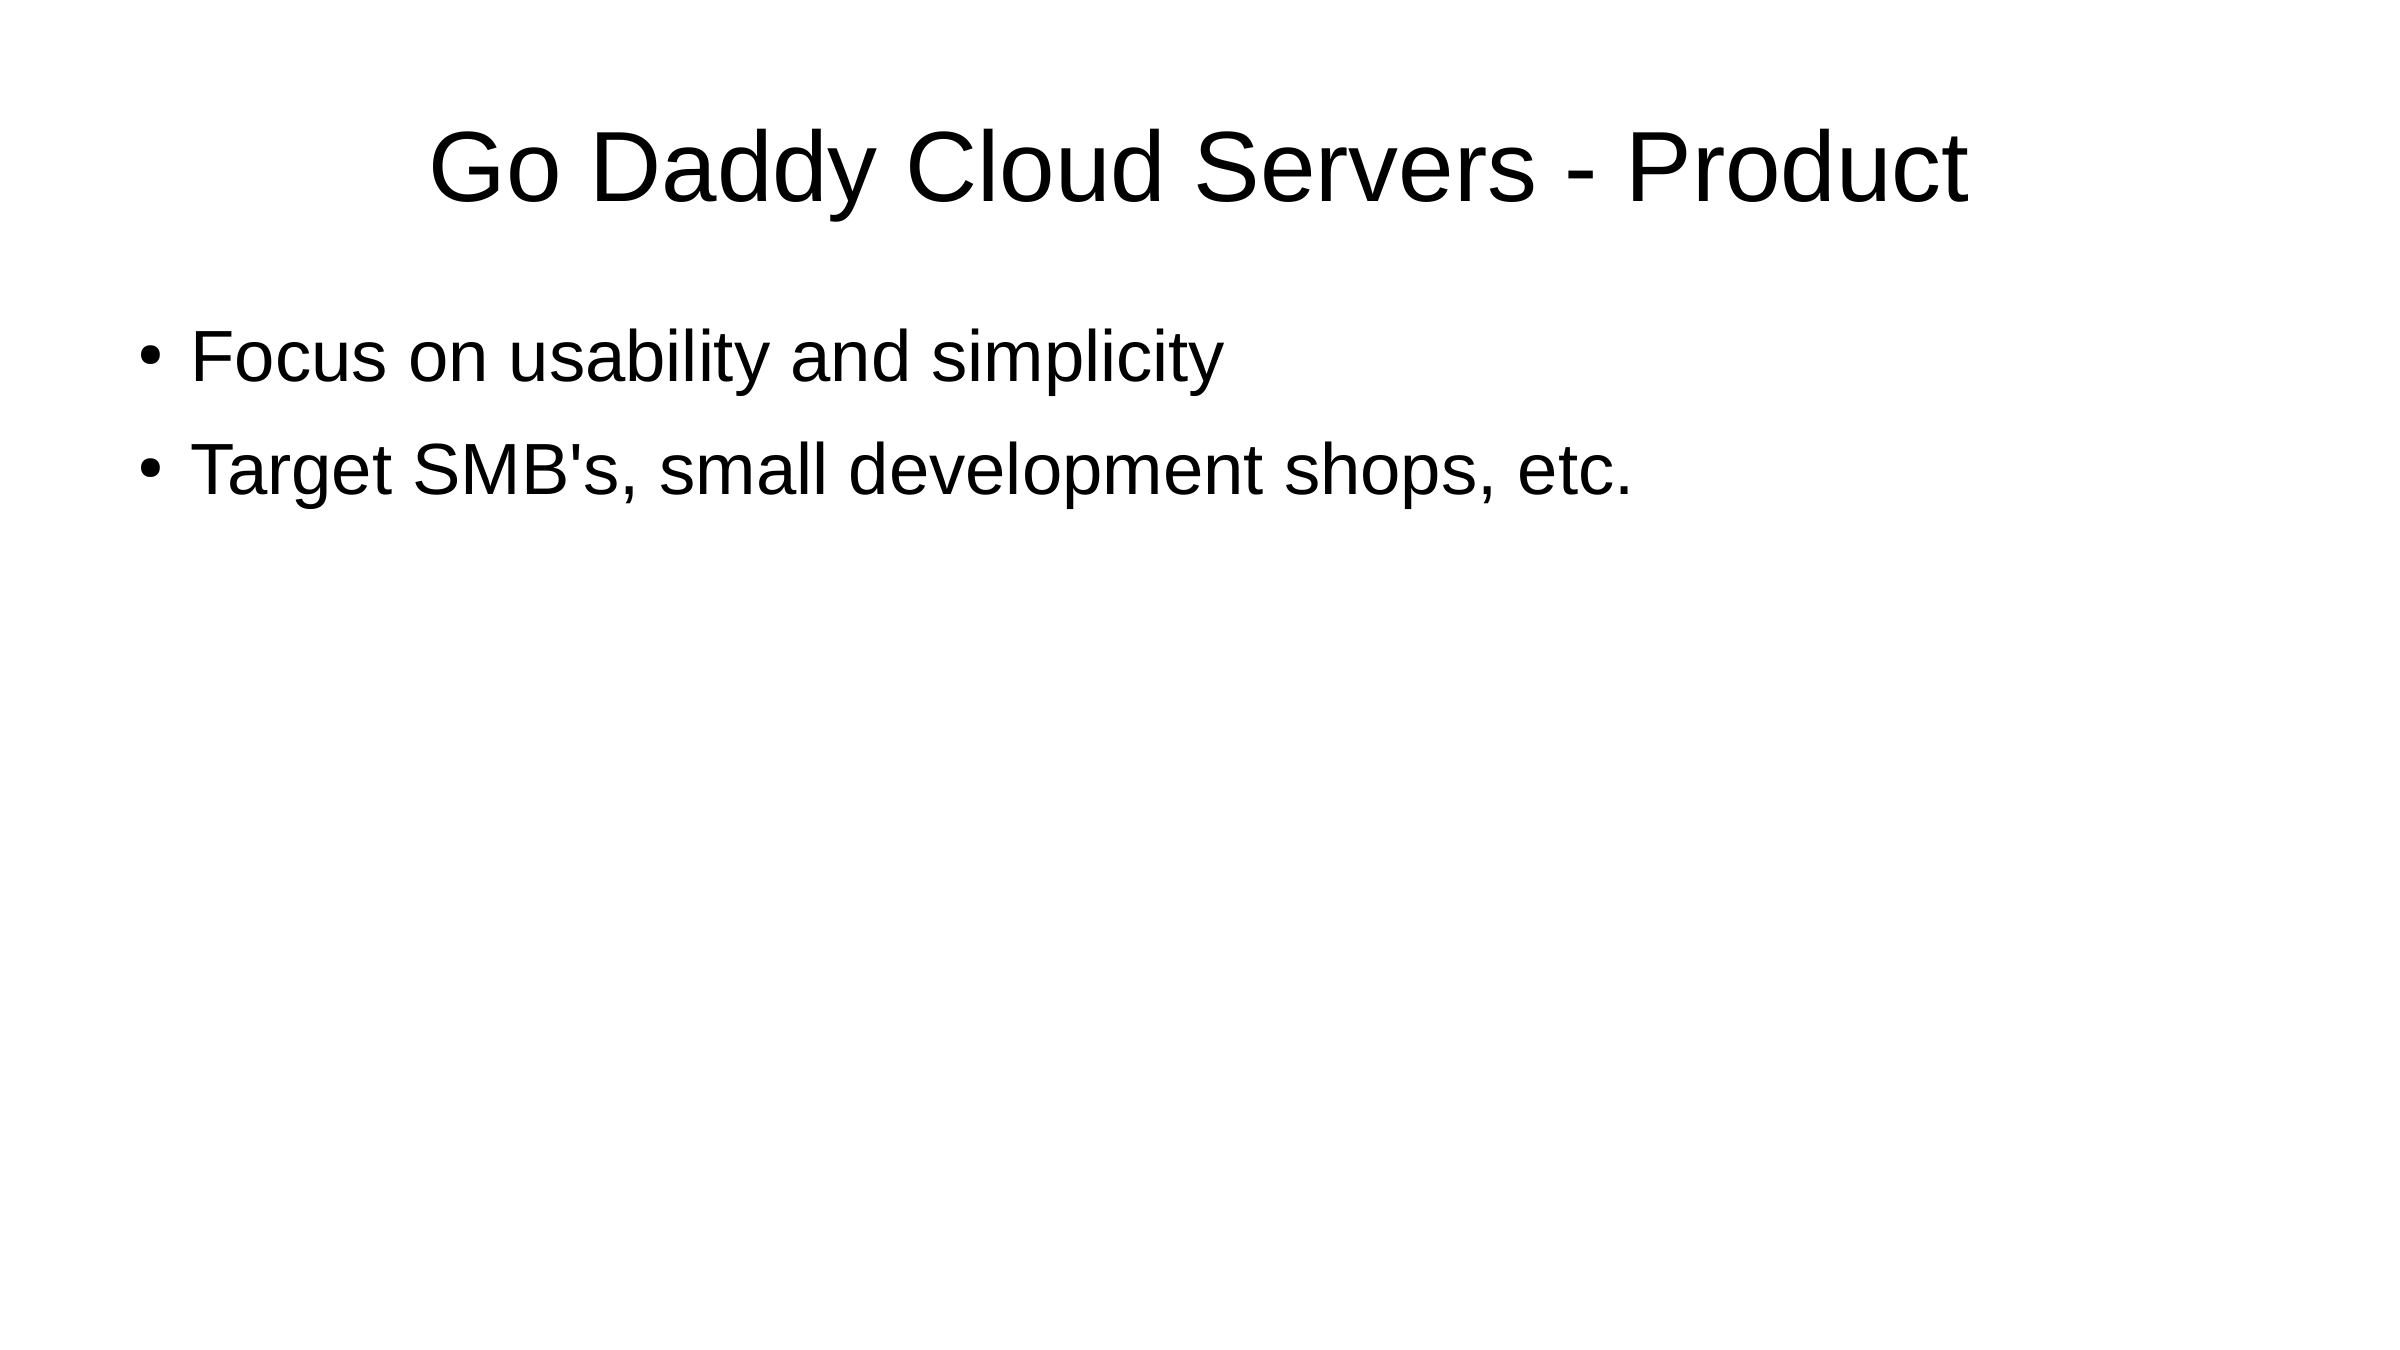

# Go Daddy Cloud Servers - Product
Focus on usability and simplicity
Target SMB's, small development shops, etc.